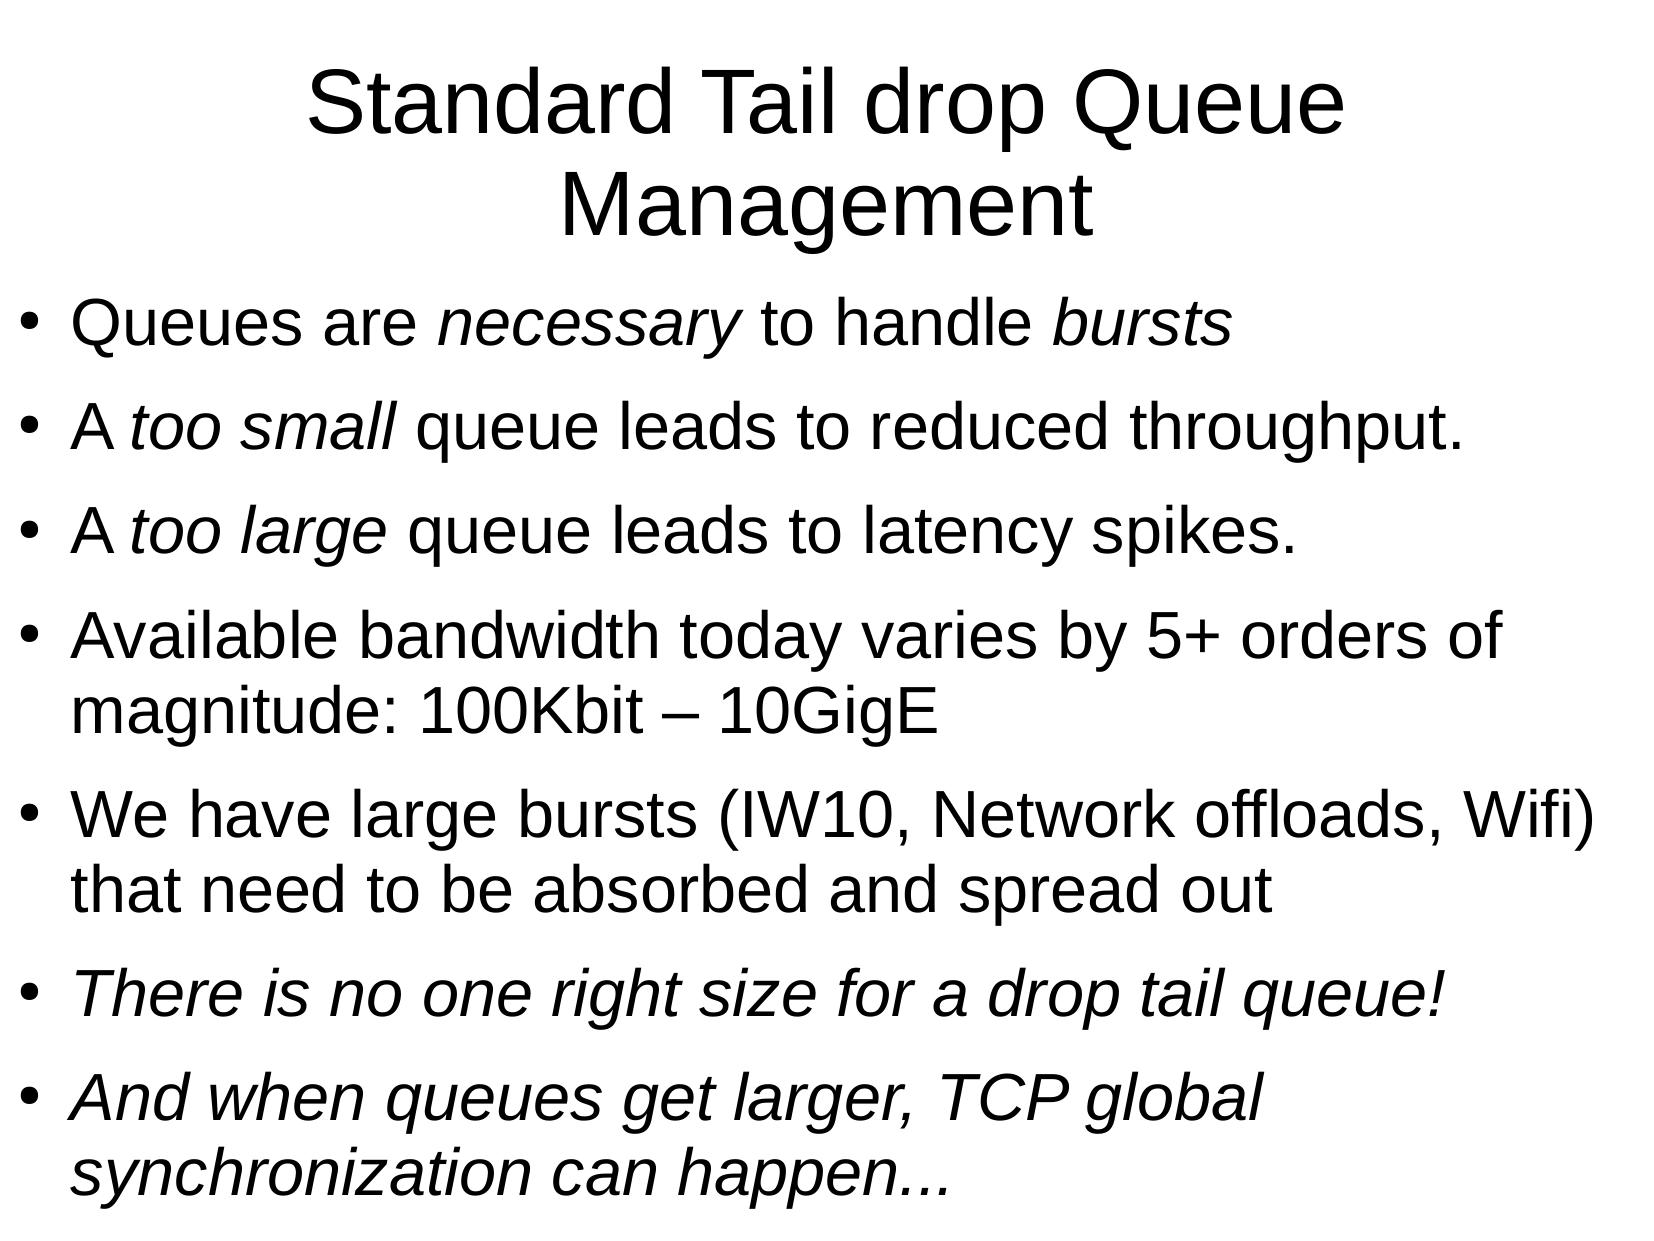

# Standard Tail drop Queue Management
Queues are necessary to handle bursts
A too small queue leads to reduced throughput.
A too large queue leads to latency spikes.
Available bandwidth today varies by 5+ orders of magnitude: 100Kbit – 10GigE
We have large bursts (IW10, Network offloads, Wifi) that need to be absorbed and spread out
There is no one right size for a drop tail queue!
And when queues get larger, TCP global synchronization can happen...